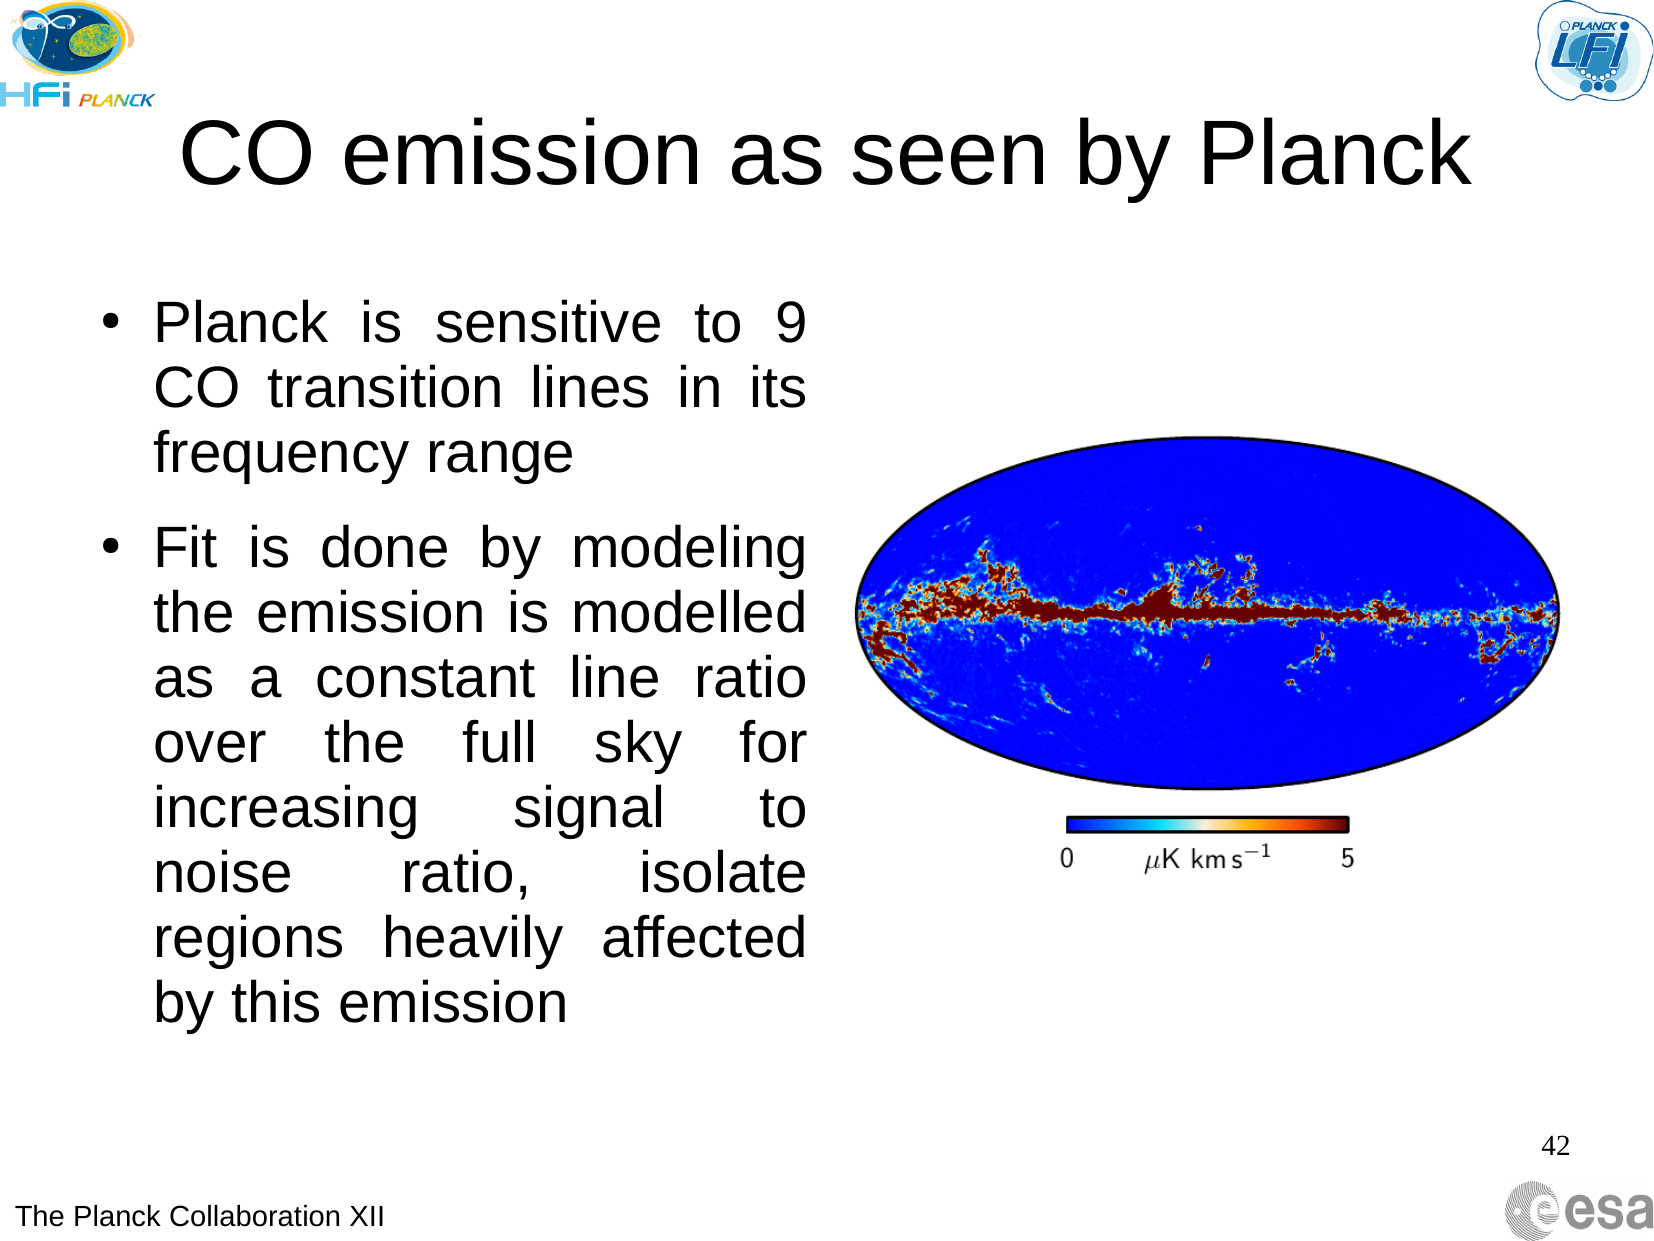

CO emission as seen by Planck
# Planck is sensitive to 9 CO transition lines in its frequency range
Fit is done by modeling the emission is modelled as a constant line ratio over the full sky for increasing signal to noise ratio, isolate regions heavily affected by this emission
42
The Planck Collaboration XII